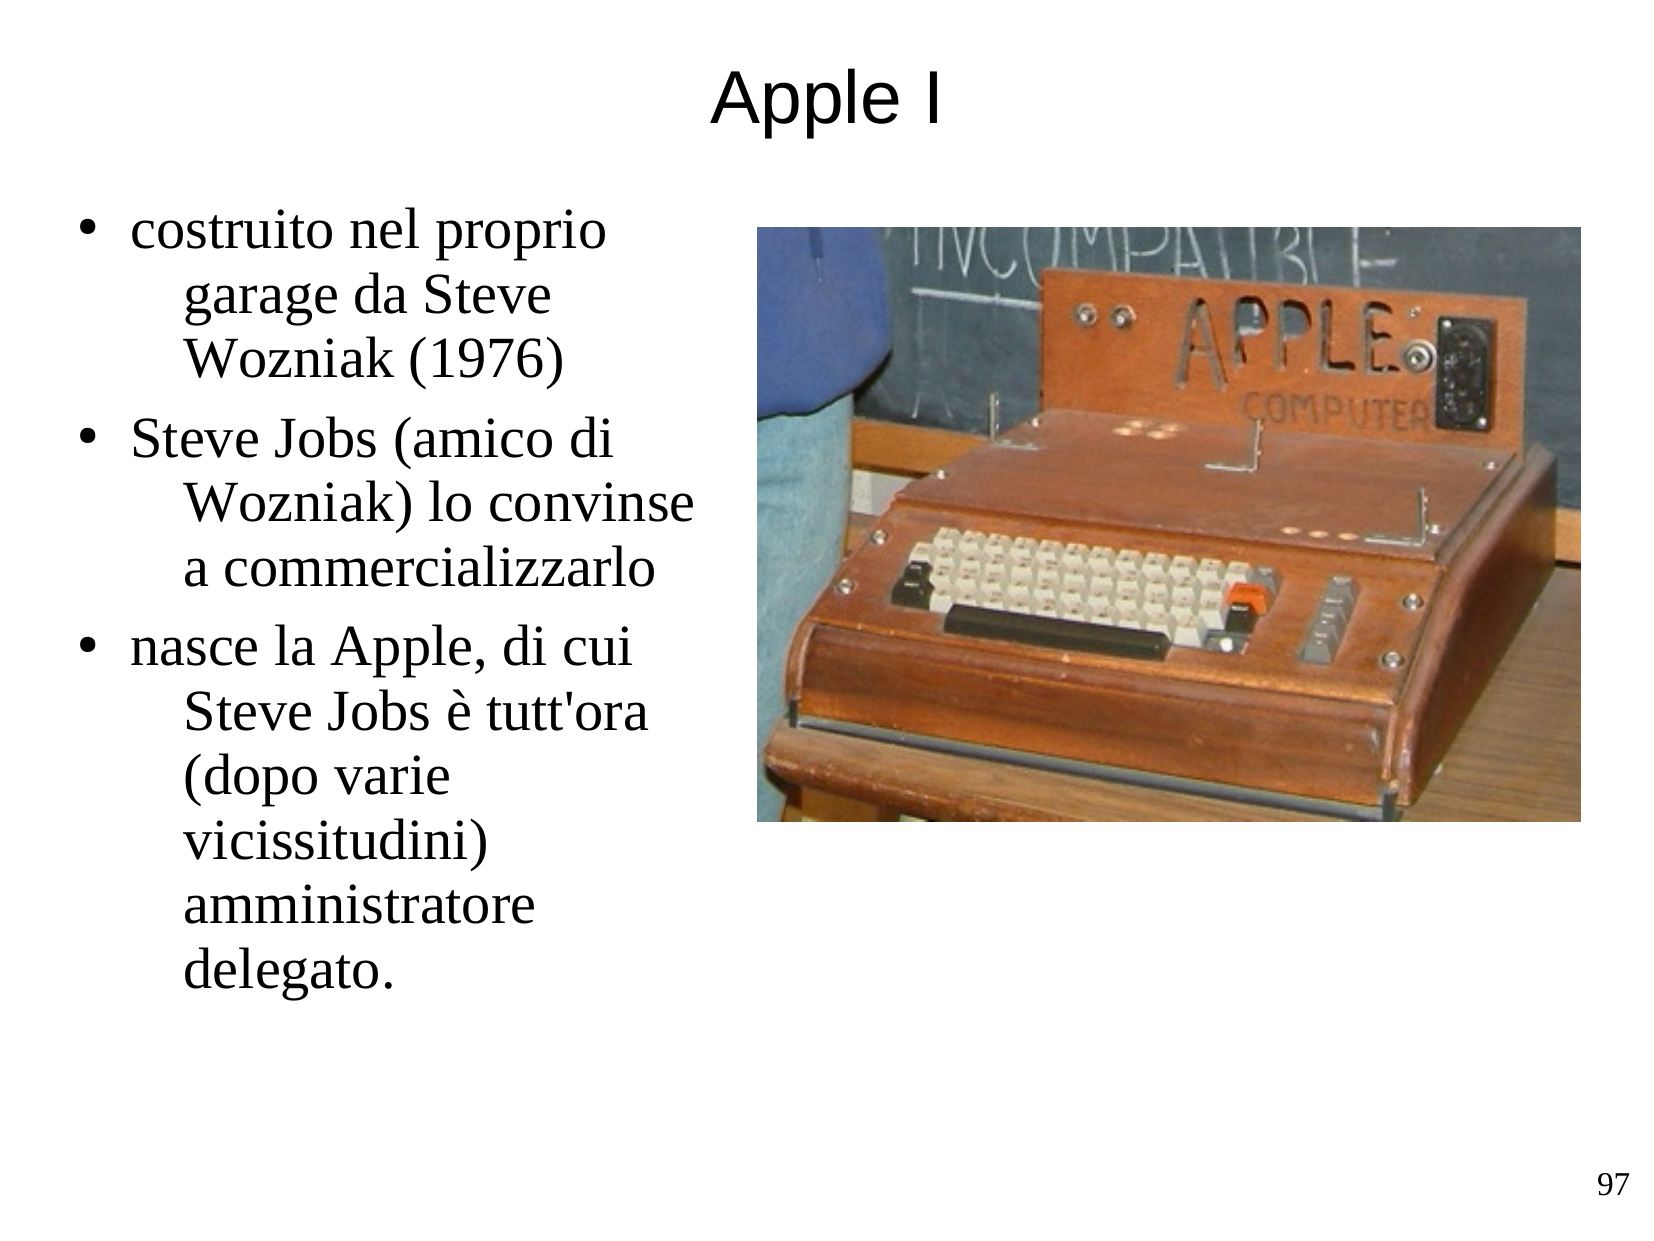

# Apple I
costruito nel proprio garage da Steve Wozniak (1976)
Steve Jobs (amico di Wozniak) lo convinse a commercializzarlo
nasce la Apple, di cui Steve Jobs è tutt'ora (dopo varie vicissitudini) amministratore delegato.